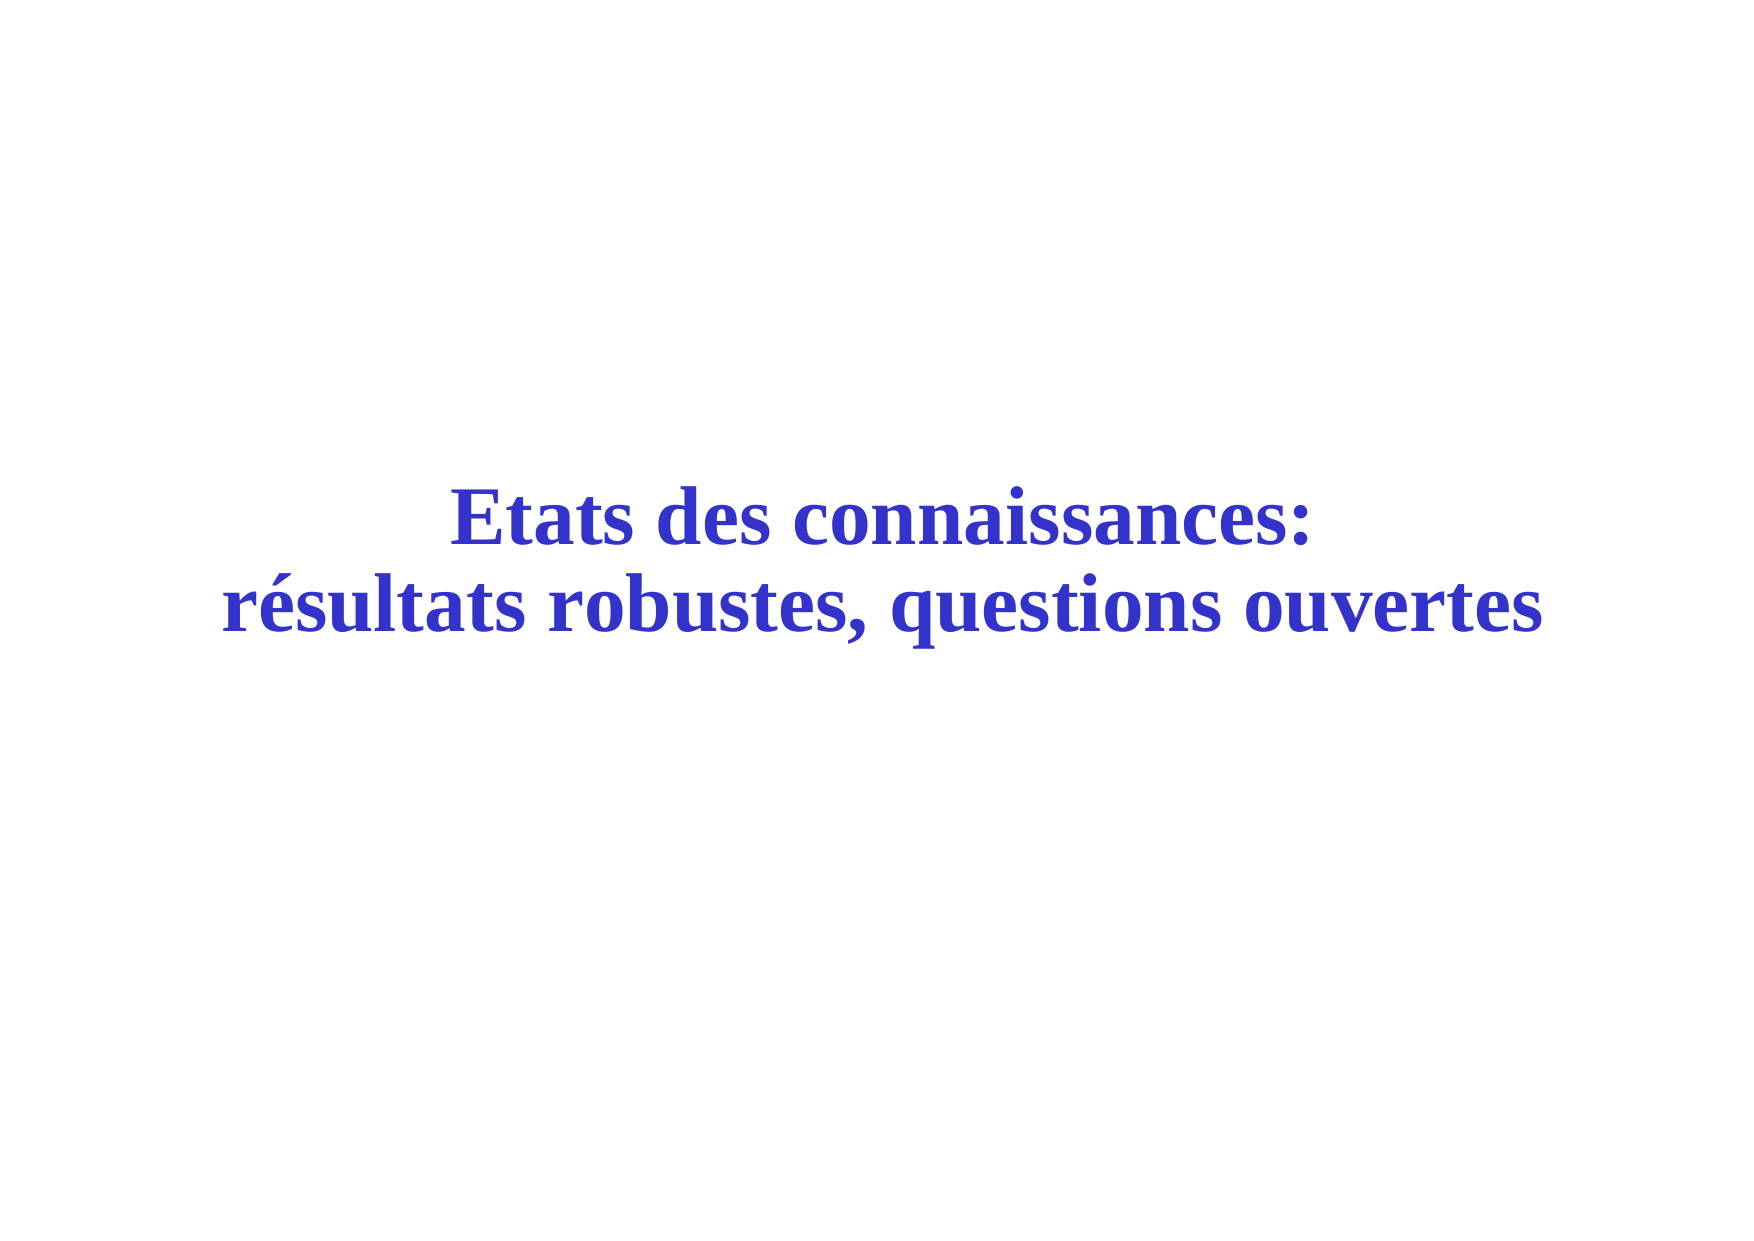

Etats des connaissances:
résultats robustes, questions ouvertes